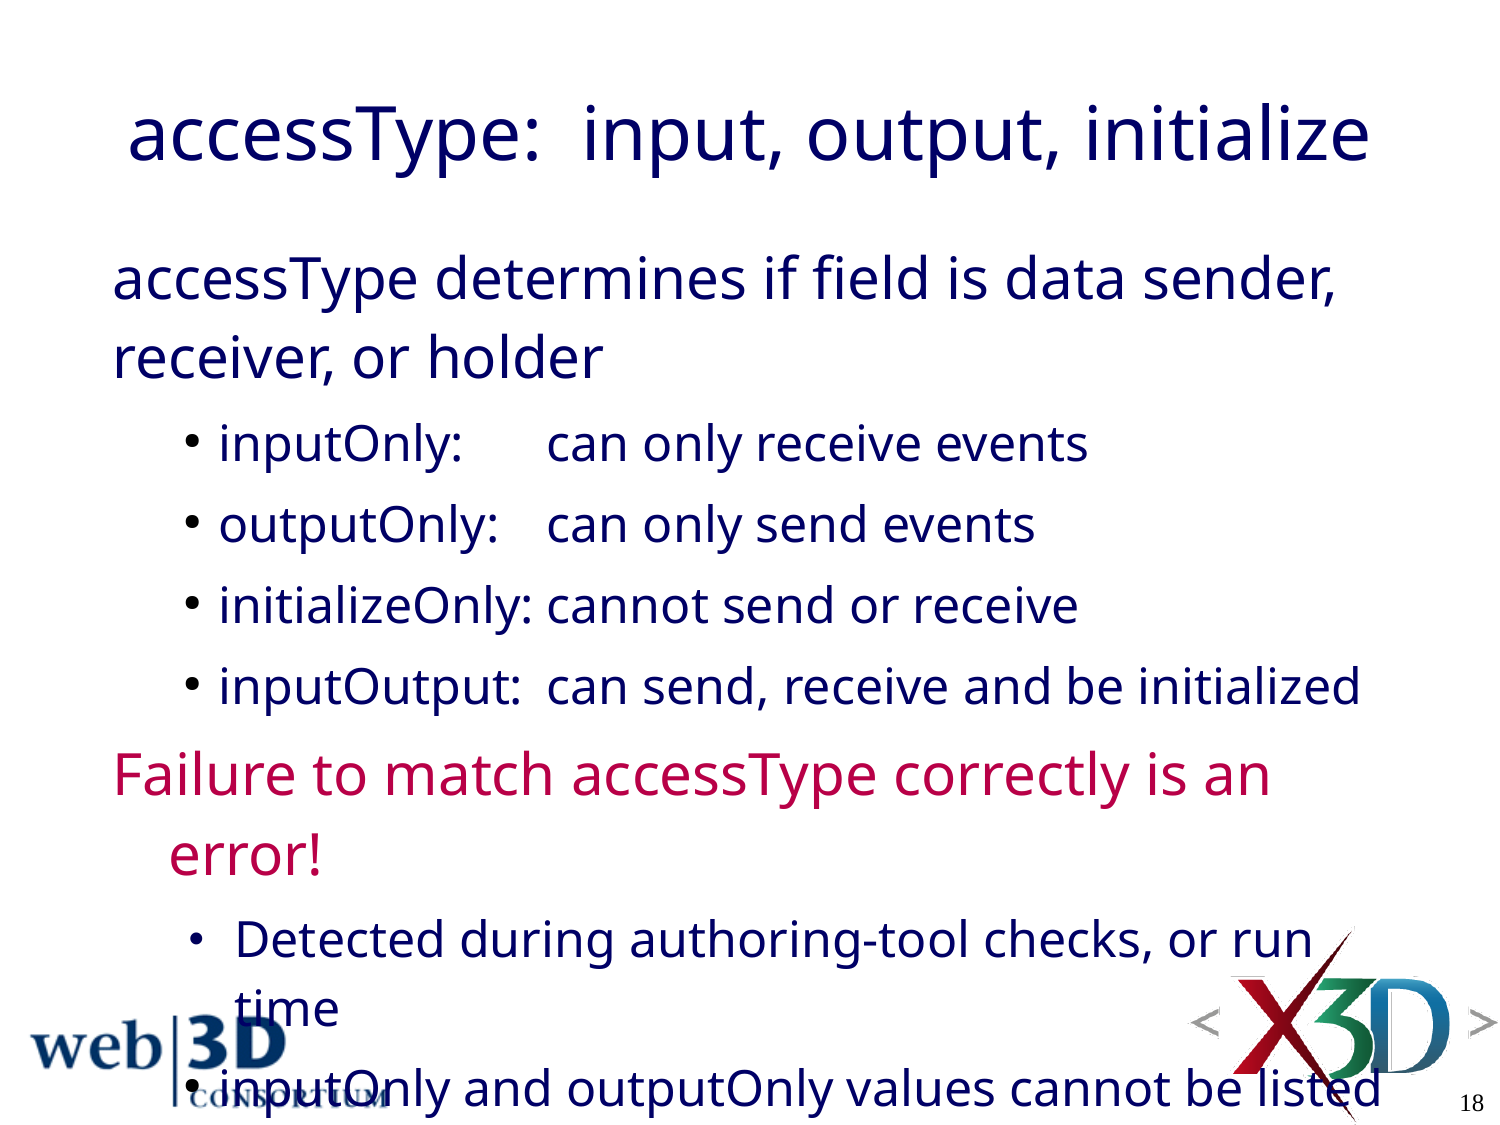

# accessType: input, output, initialize
accessType determines if field is data sender, receiver, or holder
inputOnly: 	can only receive events
outputOnly: 	can only send events
initializeOnly:	cannot send or receive
inputOutput: 	can send, receive and be initialized
Failure to match accessType correctly is an error!
Detected during authoring-tool checks, or run time
inputOnly and outputOnly values cannot be listed as attributes in .x3d scene file, since they are transient